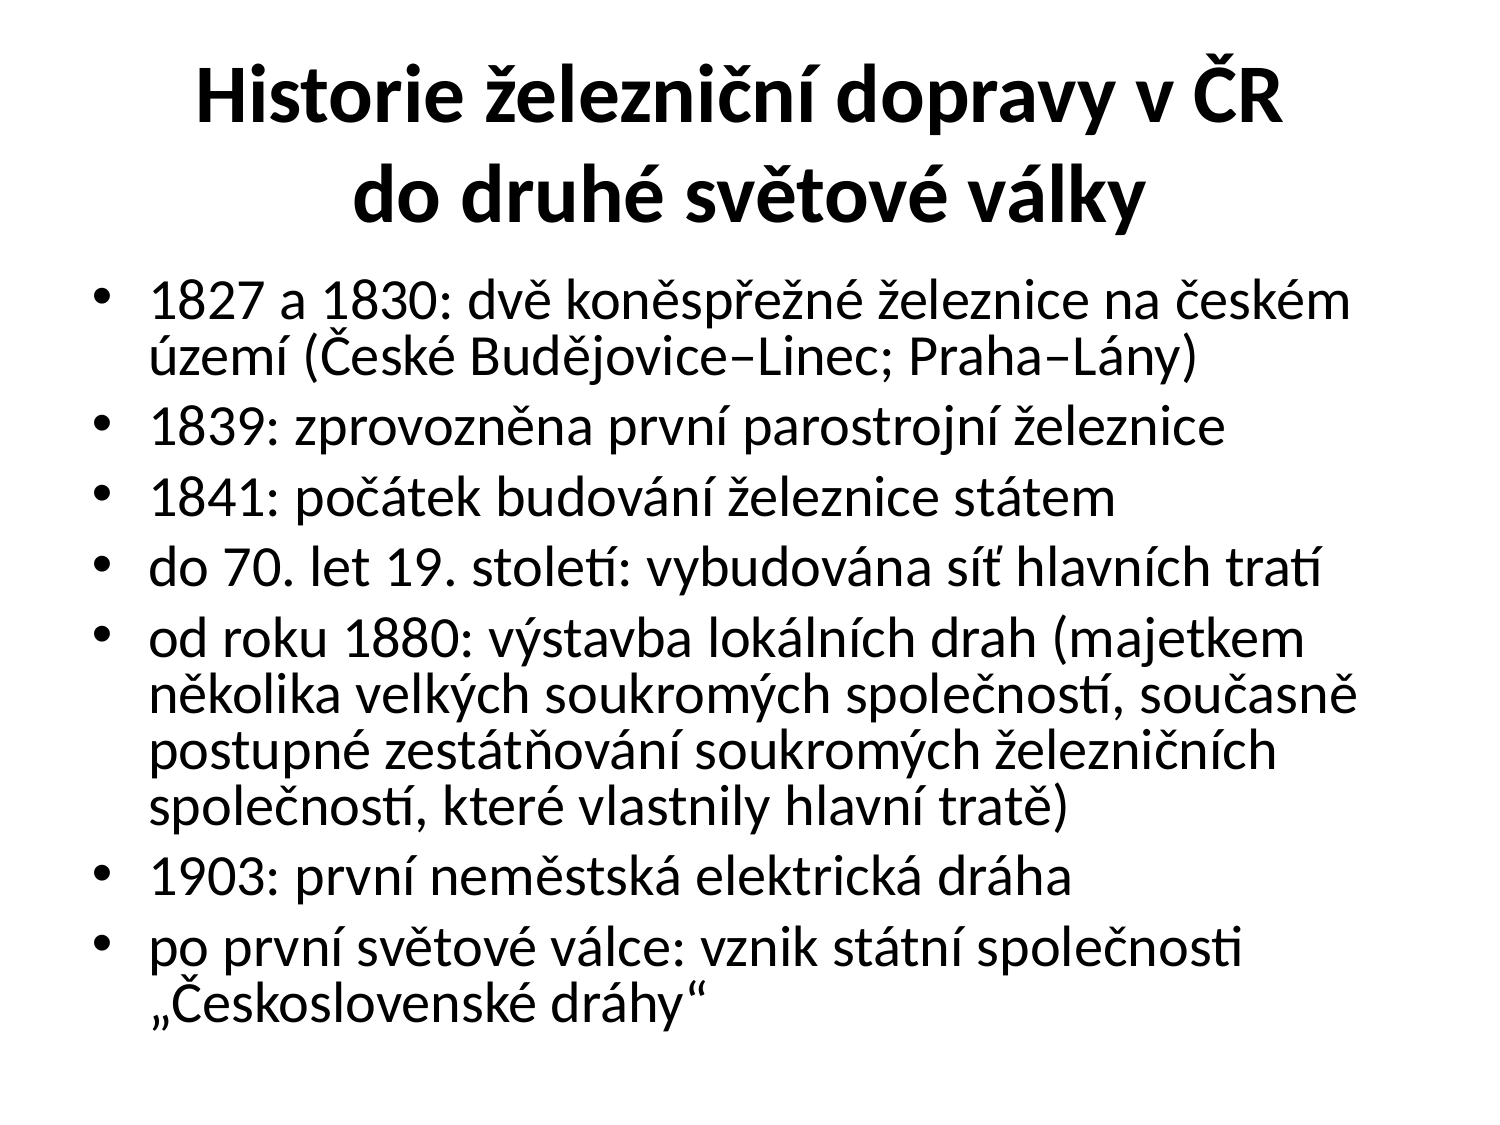

# Historie železniční dopravy v ČR do druhé světové války
1827 a 1830: dvě koněspřežné železnice na českém území (České Budějovice–Linec; Praha–Lány)
1839: zprovozněna první parostrojní železnice
1841: počátek budování železnice státem
do 70. let 19. století: vybudována síť hlavních tratí
od roku 1880: výstavba lokálních drah (majetkem několika velkých soukromých společností, současně postupné zestátňování soukromých železničních společností, které vlastnily hlavní tratě)
1903: první neměstská elektrická dráha
po první světové válce: vznik státní společnosti „Československé dráhy“